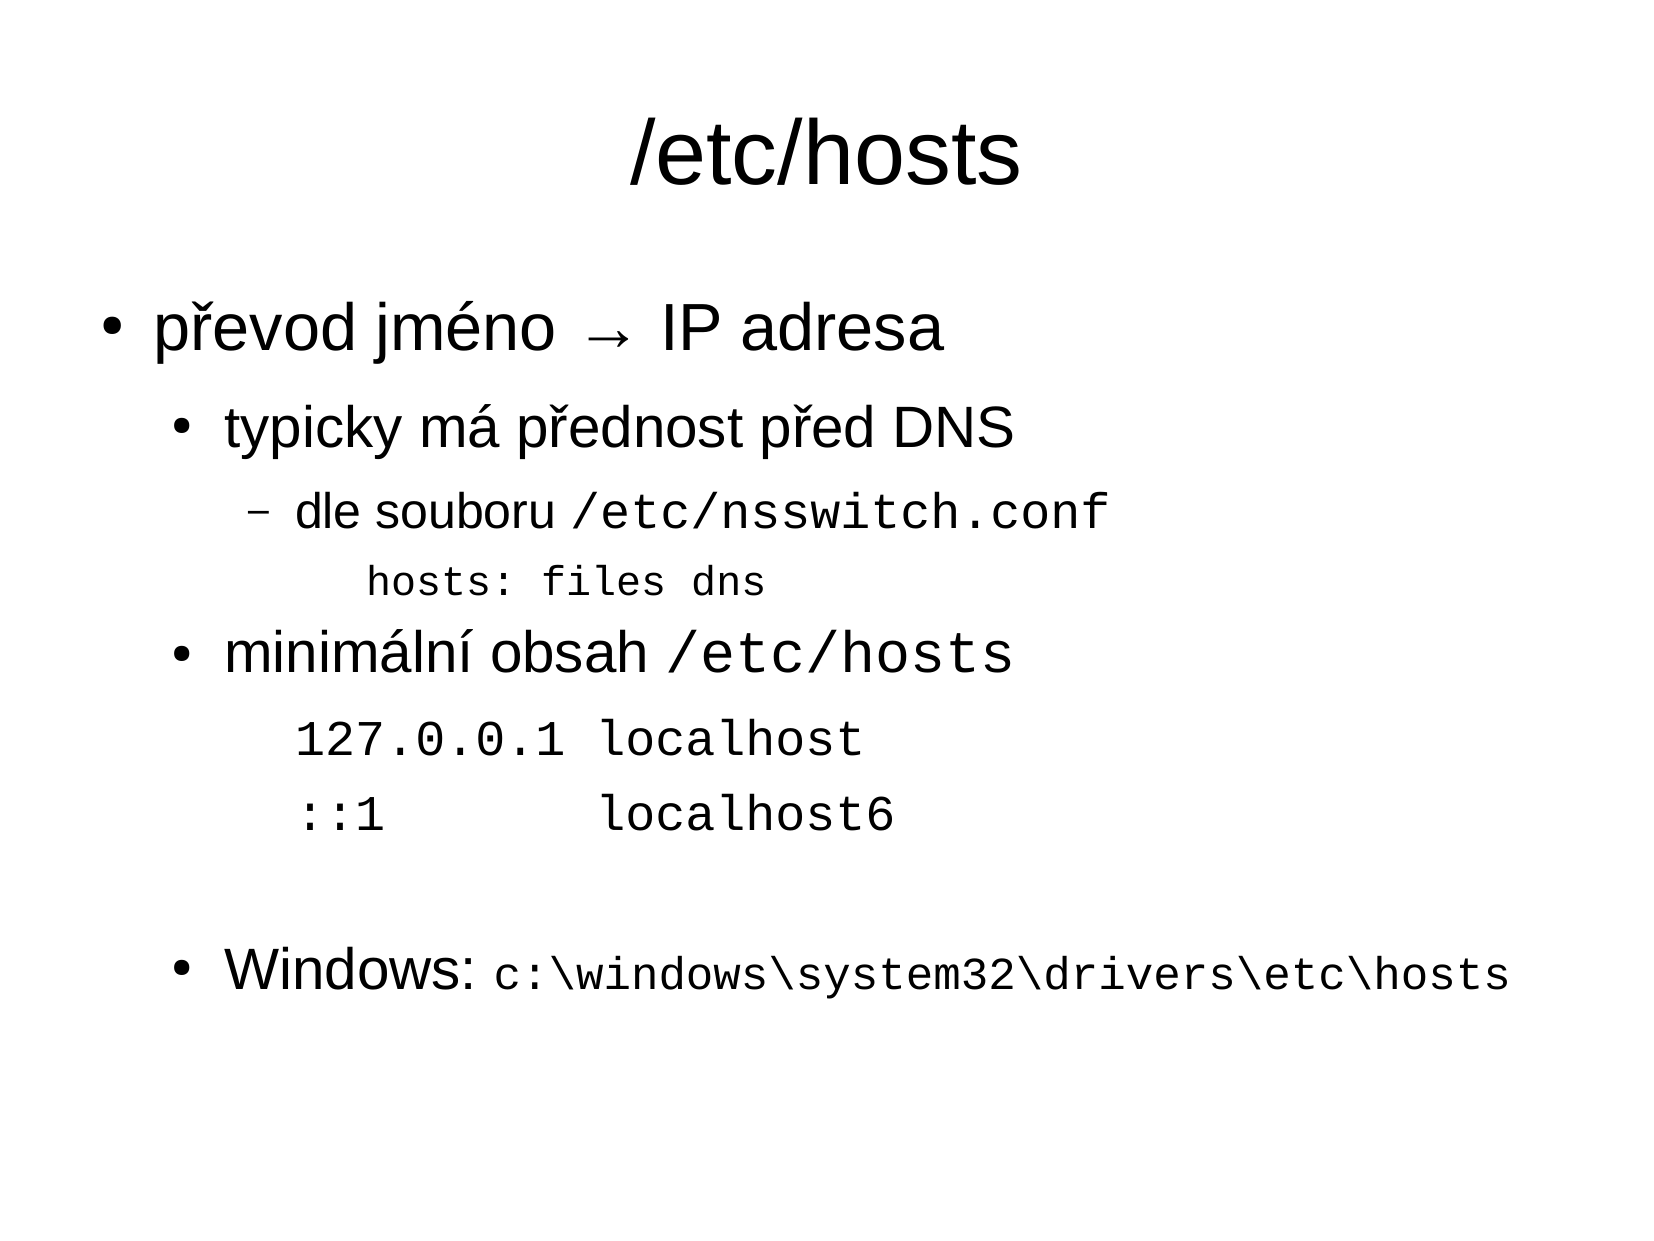

# /etc/hosts
převod jméno → IP adresa
typicky má přednost před DNS
dle souboru /etc/nsswitch.conf
hosts: files dns
minimální obsah /etc/hosts
127.0.0.1 localhost
::1 localhost6
Windows: c:\windows\system32\drivers\etc\hosts